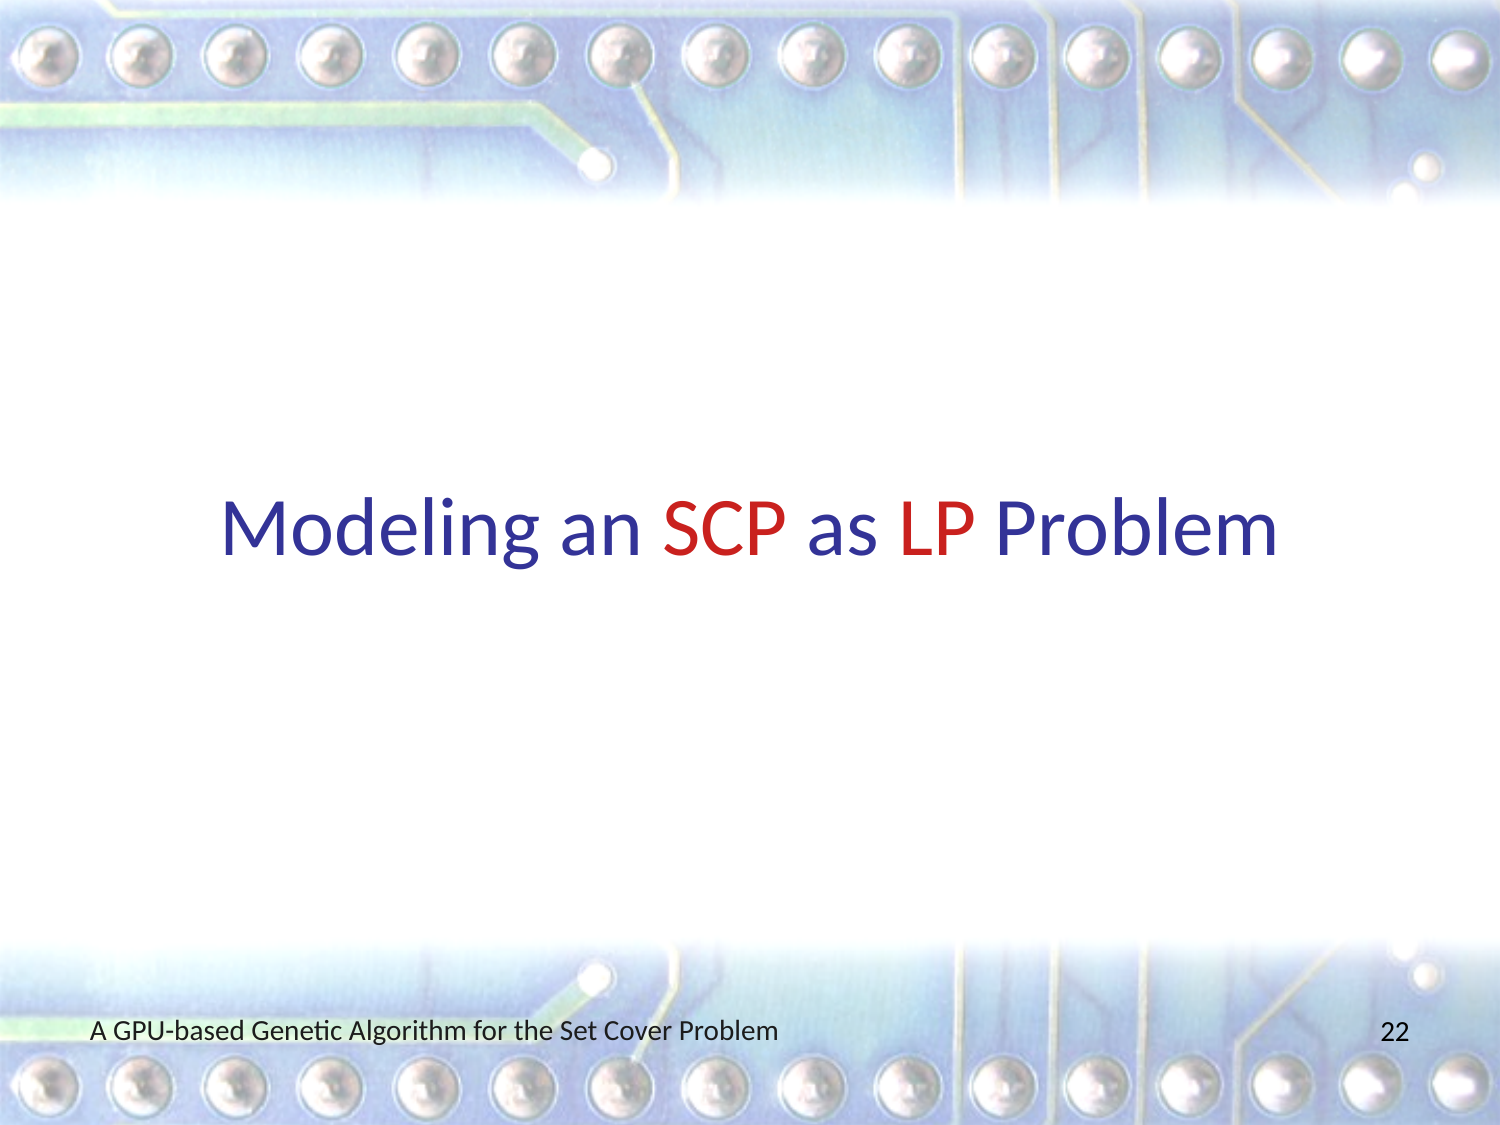

# Modeling an SCP as LP Problem
A GPU-based Genetic Algorithm for the Set Cover Problem
22